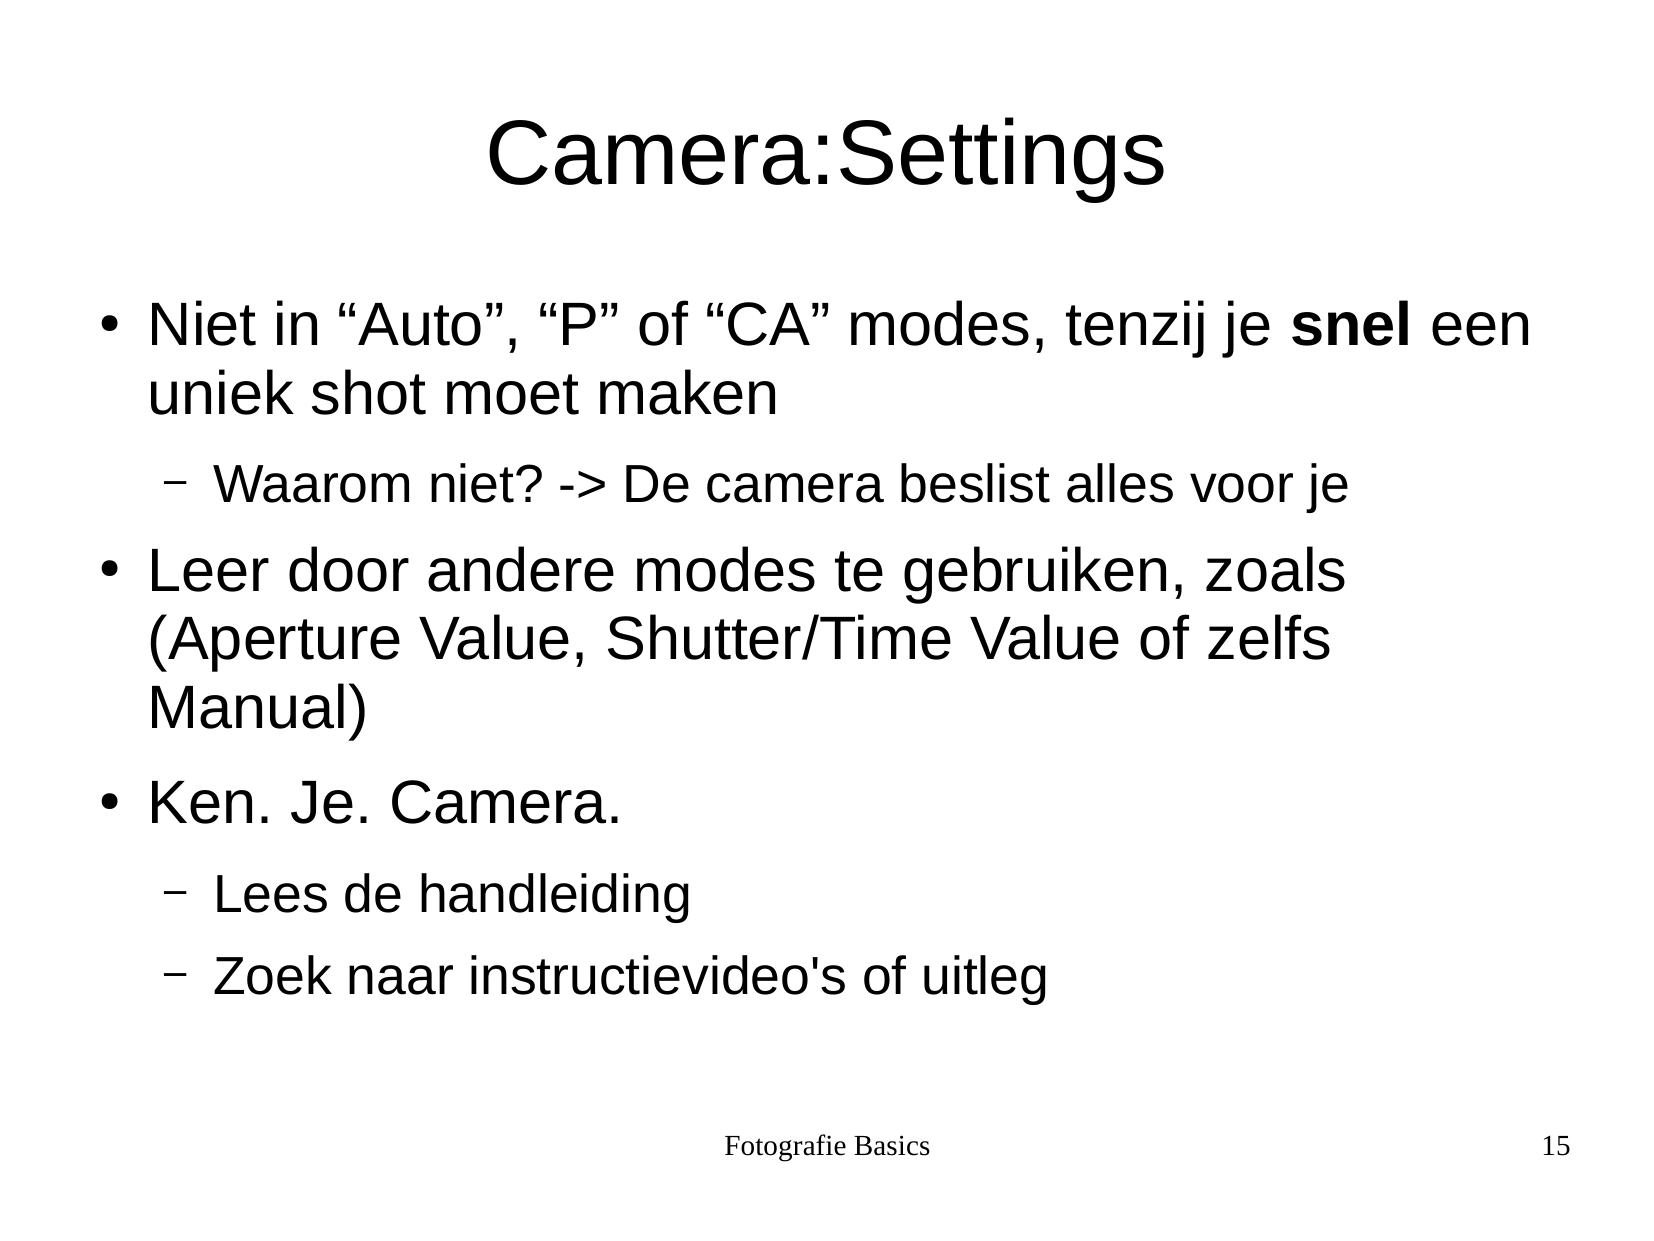

# Camera:Settings
Niet in “Auto”, “P” of “CA” modes, tenzij je snel een uniek shot moet maken
Waarom niet? -> De camera beslist alles voor je
Leer door andere modes te gebruiken, zoals (Aperture Value, Shutter/Time Value of zelfs Manual)
Ken. Je. Camera.
Lees de handleiding
Zoek naar instructievideo's of uitleg
Fotografie Basics
15